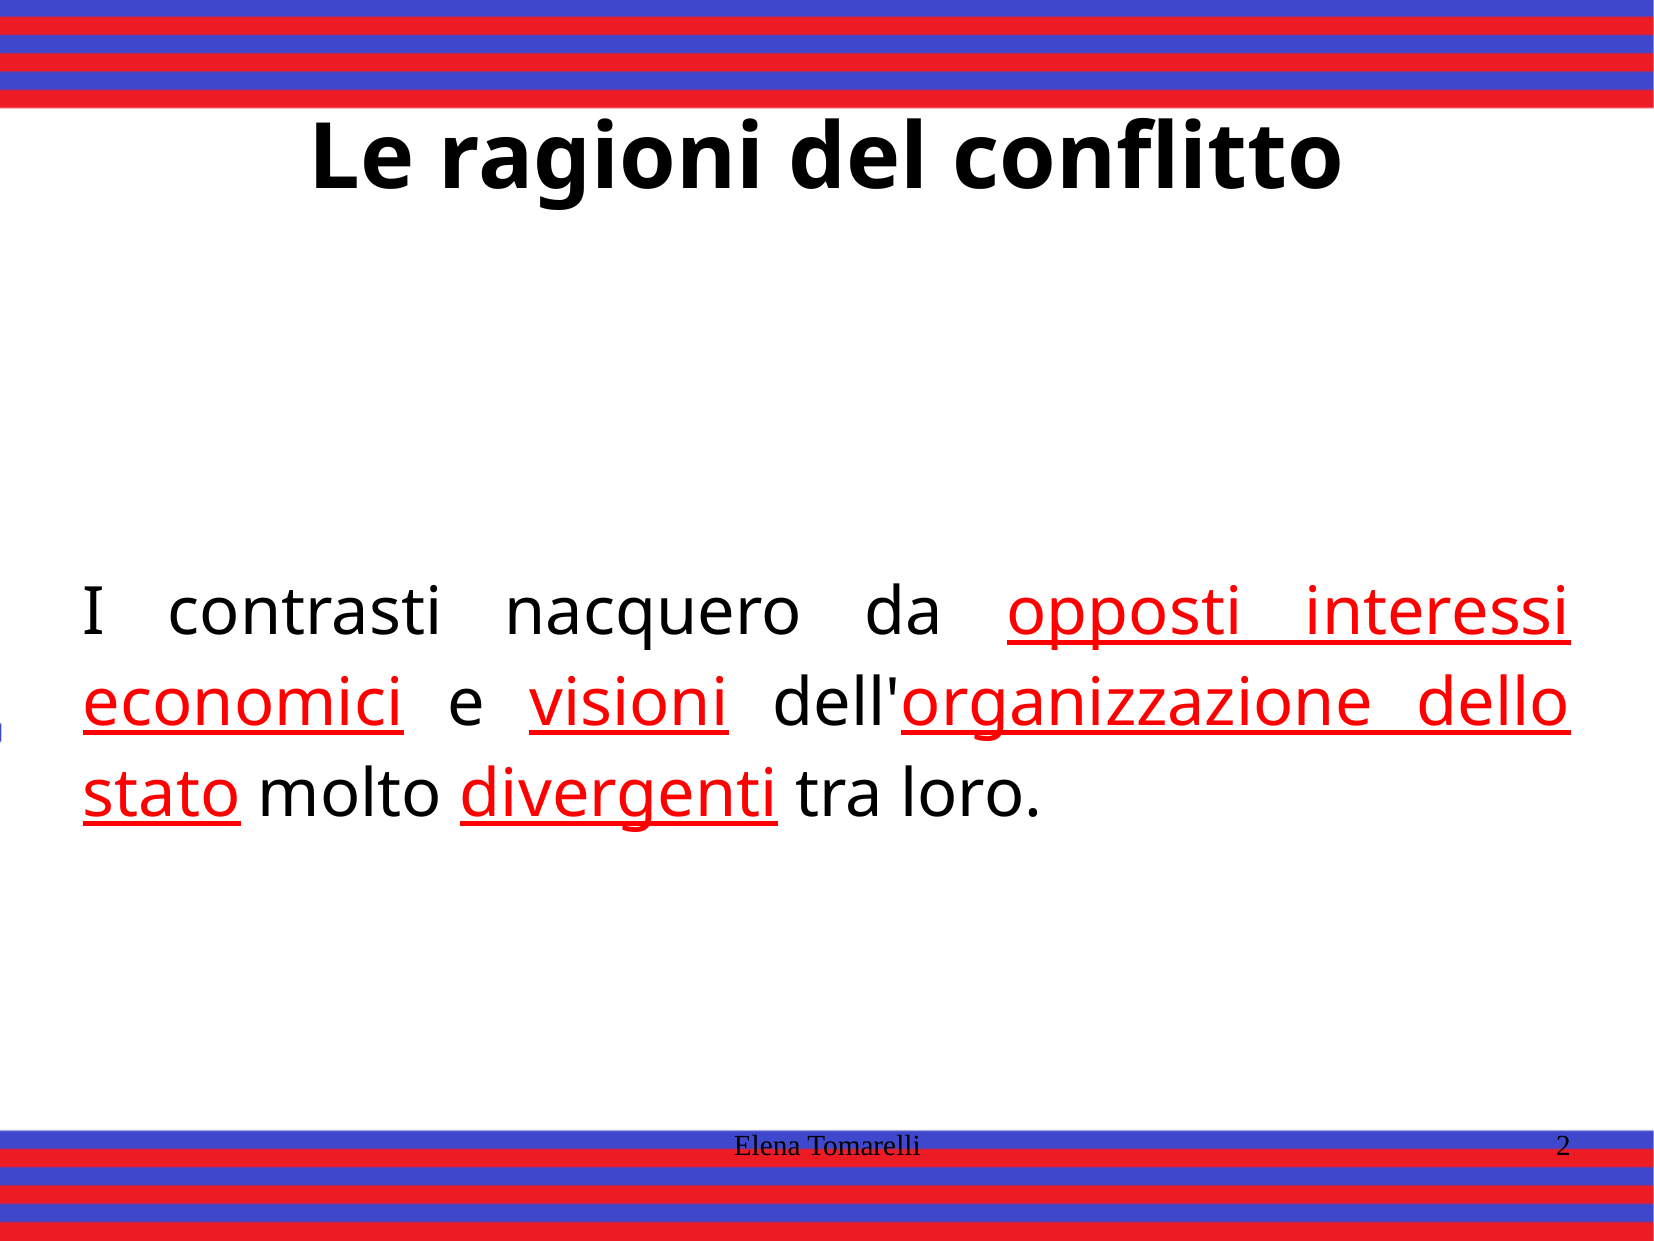

# Le ragioni del conflitto
I contrasti nacquero da opposti interessi economici e visioni dell'organizzazione dello stato molto divergenti tra loro.
Elena Tomarelli
2